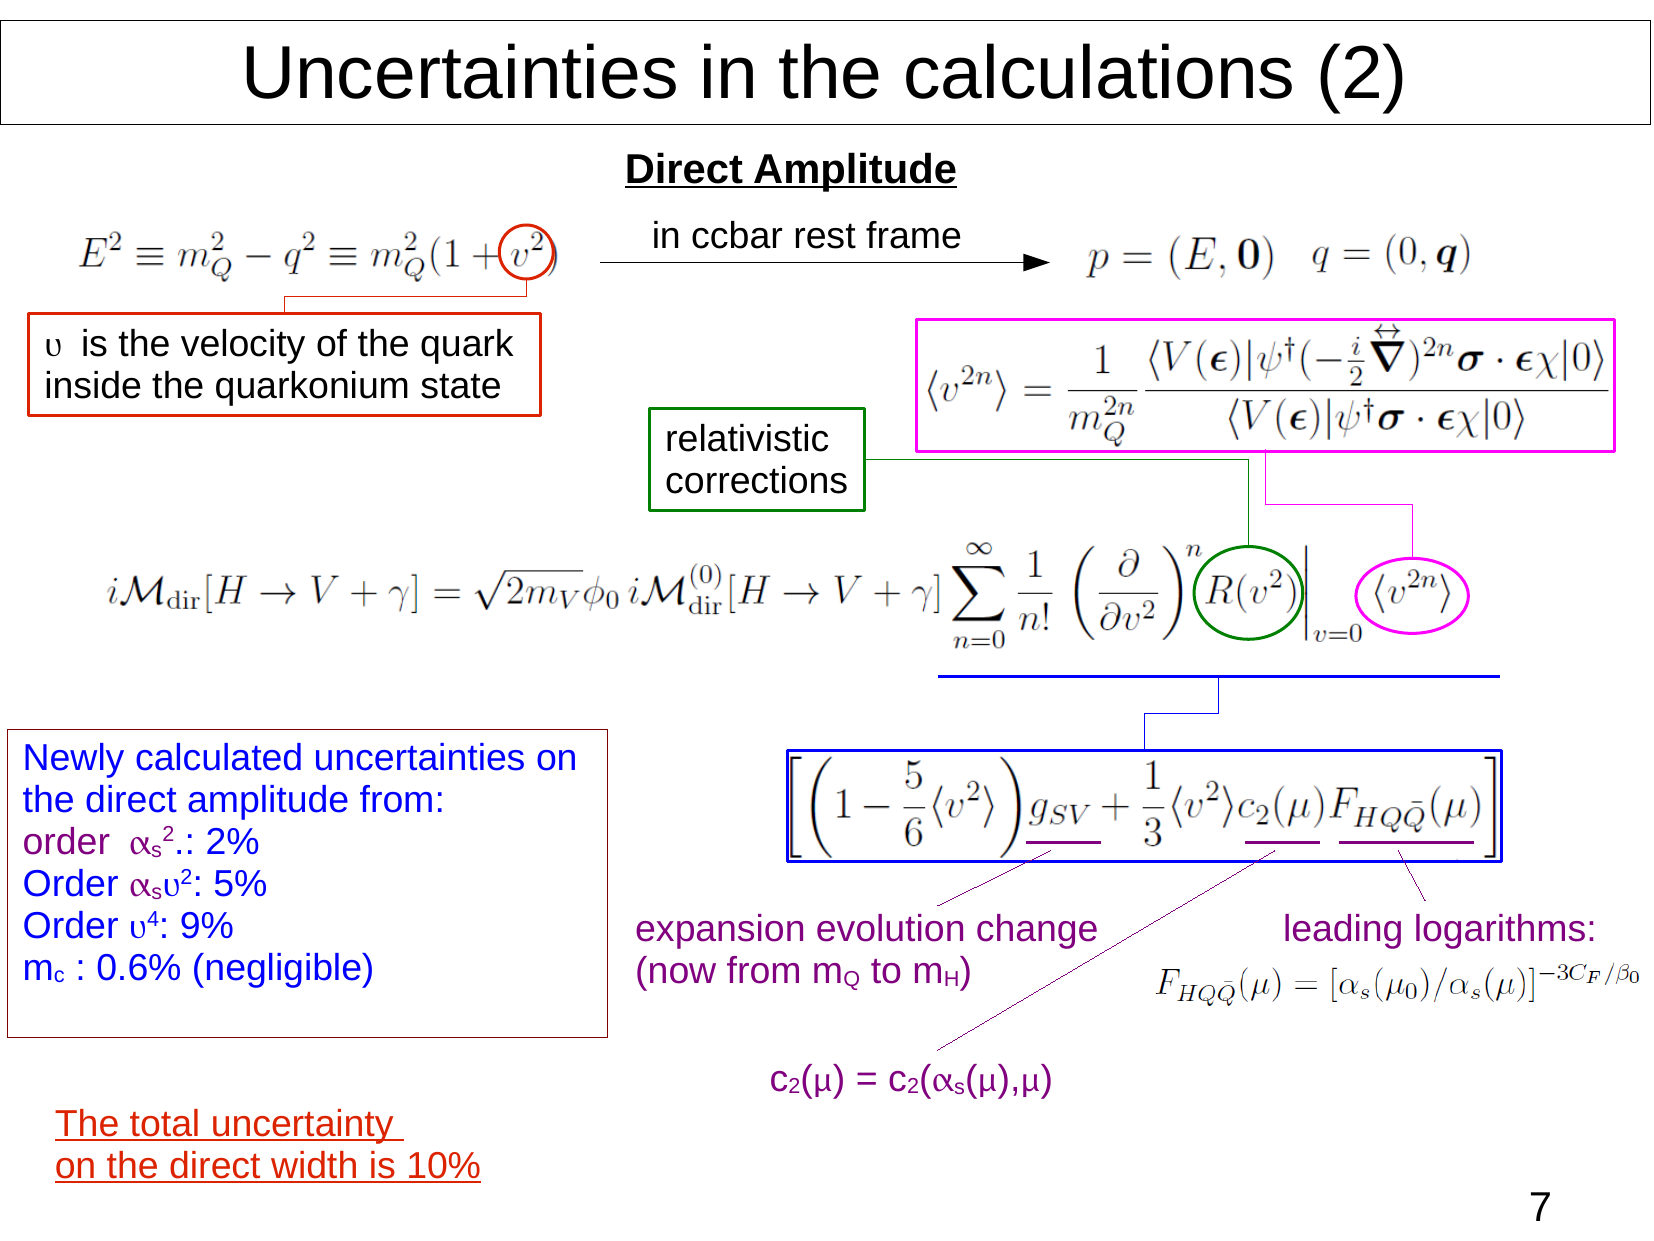

# Uncertainties in the calculations (2)
Direct Amplitude
in ccbar rest frame
 is the velocity of the quark
inside the quarkonium state
relativistic
corrections
Newly calculated uncertainties on the direct amplitude from:
order s2.: 2%
Order s2: 5%
Order 4: 9%
mc : 0.6% (negligible)
expansion evolution change
(now from mQ to mH)
leading logarithms:
c2() = c2(s(),)
The total uncertainty
on the direct width is 10%